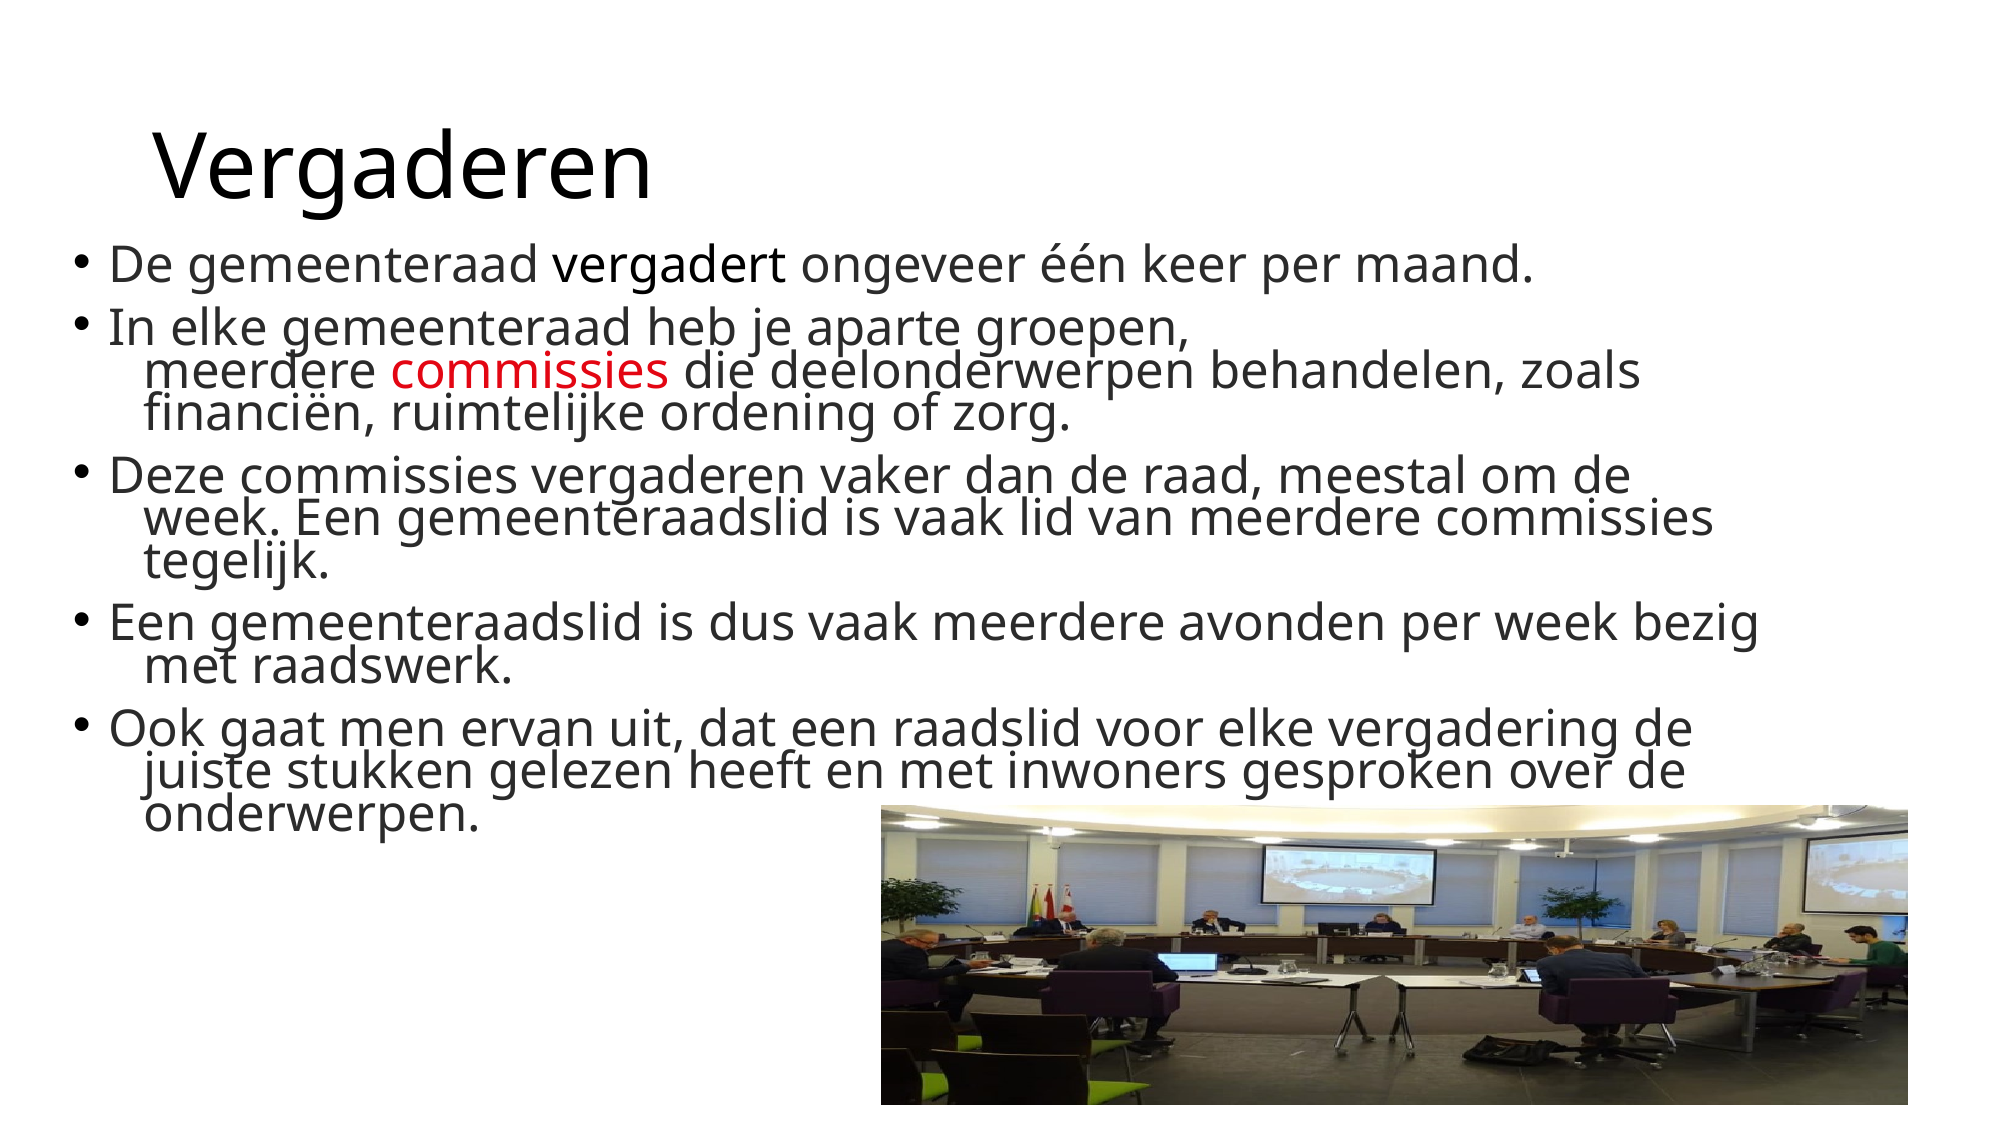

# Vergaderen
De gemeenteraad vergadert ongeveer één keer per maand.
In elke gemeenteraad heb je aparte groepen, meerdere commissies die deelonderwerpen behandelen, zoals financiën, ruimtelijke ordening of zorg.
Deze commissies vergaderen vaker dan de raad, meestal om de week. Een gemeenteraadslid is vaak lid van meerdere commissies tegelijk.
Een gemeenteraadslid is dus vaak meerdere avonden per week bezig met raadswerk.
Ook gaat men ervan uit, dat een raadslid voor elke vergadering de juiste stukken gelezen heeft en met inwoners gesproken over de onderwerpen.